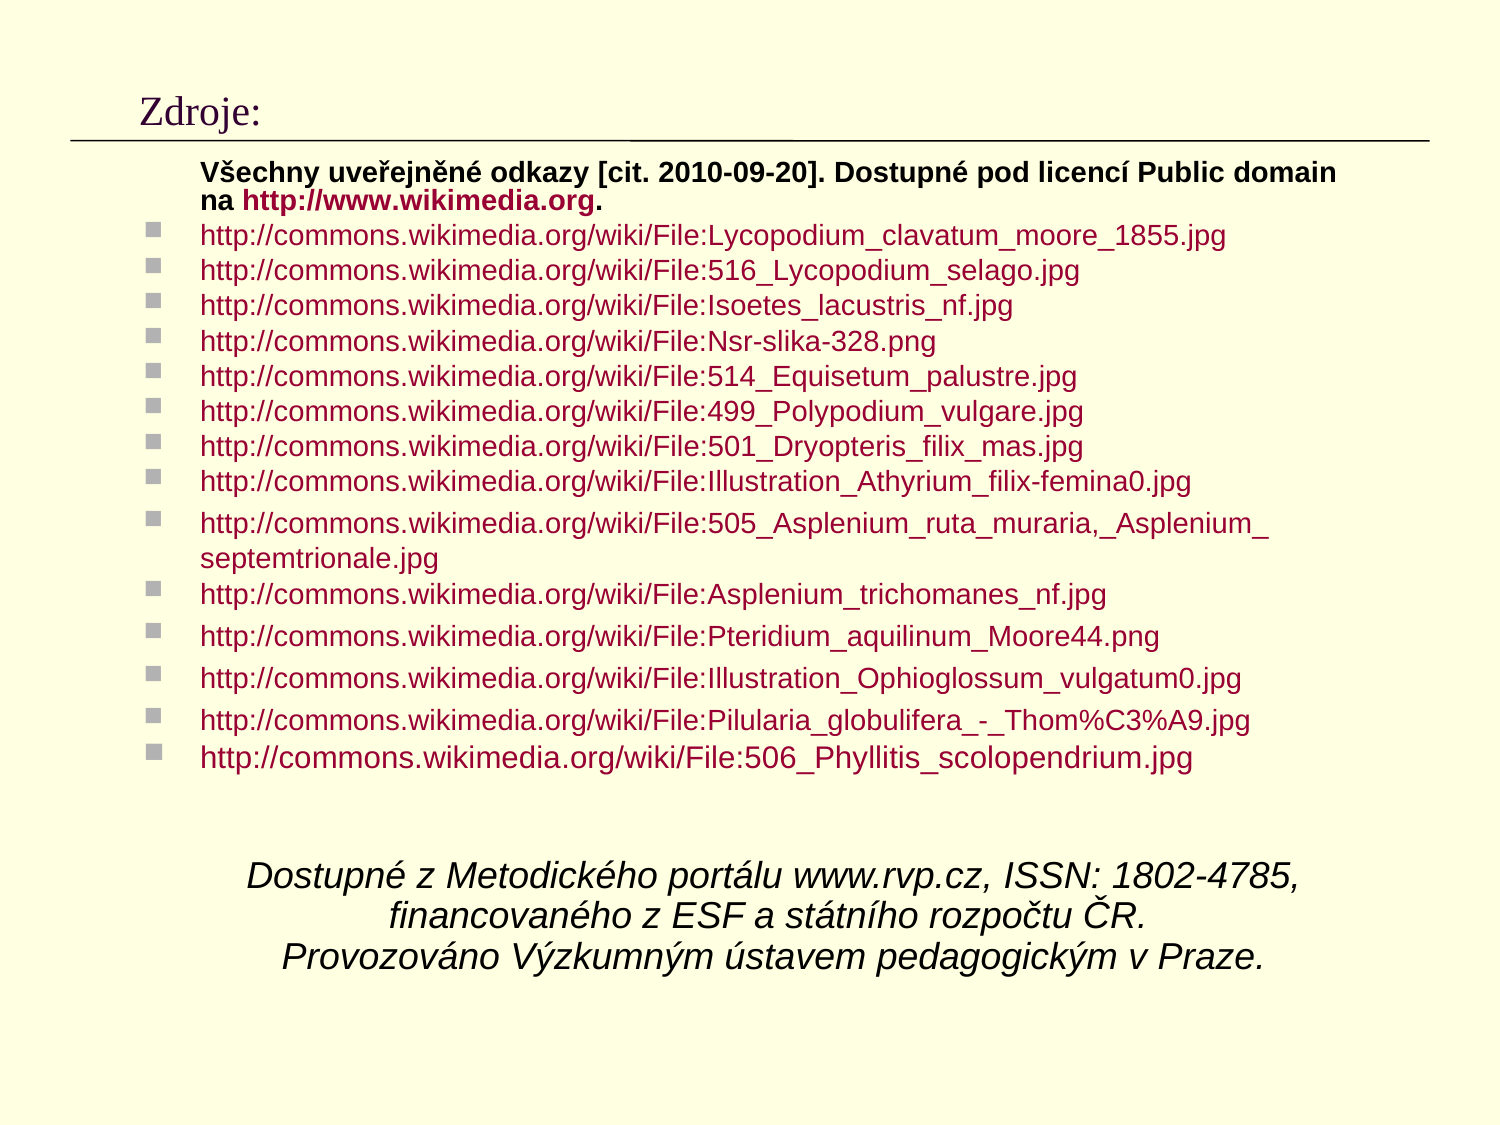

Zdroje:
	Všechny uveřejněné odkazy [cit. 2010-09-20]. Dostupné pod licencí Public domain
na http://www.wikimedia.org.
http://commons.wikimedia.org/wiki/File:Lycopodium_clavatum_moore_1855.jpg
http://commons.wikimedia.org/wiki/File:516_Lycopodium_selago.jpg
http://commons.wikimedia.org/wiki/File:Isoetes_lacustris_nf.jpg
http://commons.wikimedia.org/wiki/File:Nsr-slika-328.png
http://commons.wikimedia.org/wiki/File:514_Equisetum_palustre.jpg
http://commons.wikimedia.org/wiki/File:499_Polypodium_vulgare.jpg
http://commons.wikimedia.org/wiki/File:501_Dryopteris_filix_mas.jpg
http://commons.wikimedia.org/wiki/File:Illustration_Athyrium_filix-femina0.jpg
http://commons.wikimedia.org/wiki/File:505_Asplenium_ruta_muraria,_Asplenium_septemtrionale.jpg
http://commons.wikimedia.org/wiki/File:Asplenium_trichomanes_nf.jpg
http://commons.wikimedia.org/wiki/File:Pteridium_aquilinum_Moore44.png
http://commons.wikimedia.org/wiki/File:Illustration_Ophioglossum_vulgatum0.jpg
http://commons.wikimedia.org/wiki/File:Pilularia_globulifera_-_Thom%C3%A9.jpg
http://commons.wikimedia.org/wiki/File:506_Phyllitis_scolopendrium.jpg
Dostupné z Metodického portálu www.rvp.cz, ISSN: 1802-4785, financovaného z ESF a státního rozpočtu ČR.
Provozováno Výzkumným ústavem pedagogickým v Praze.